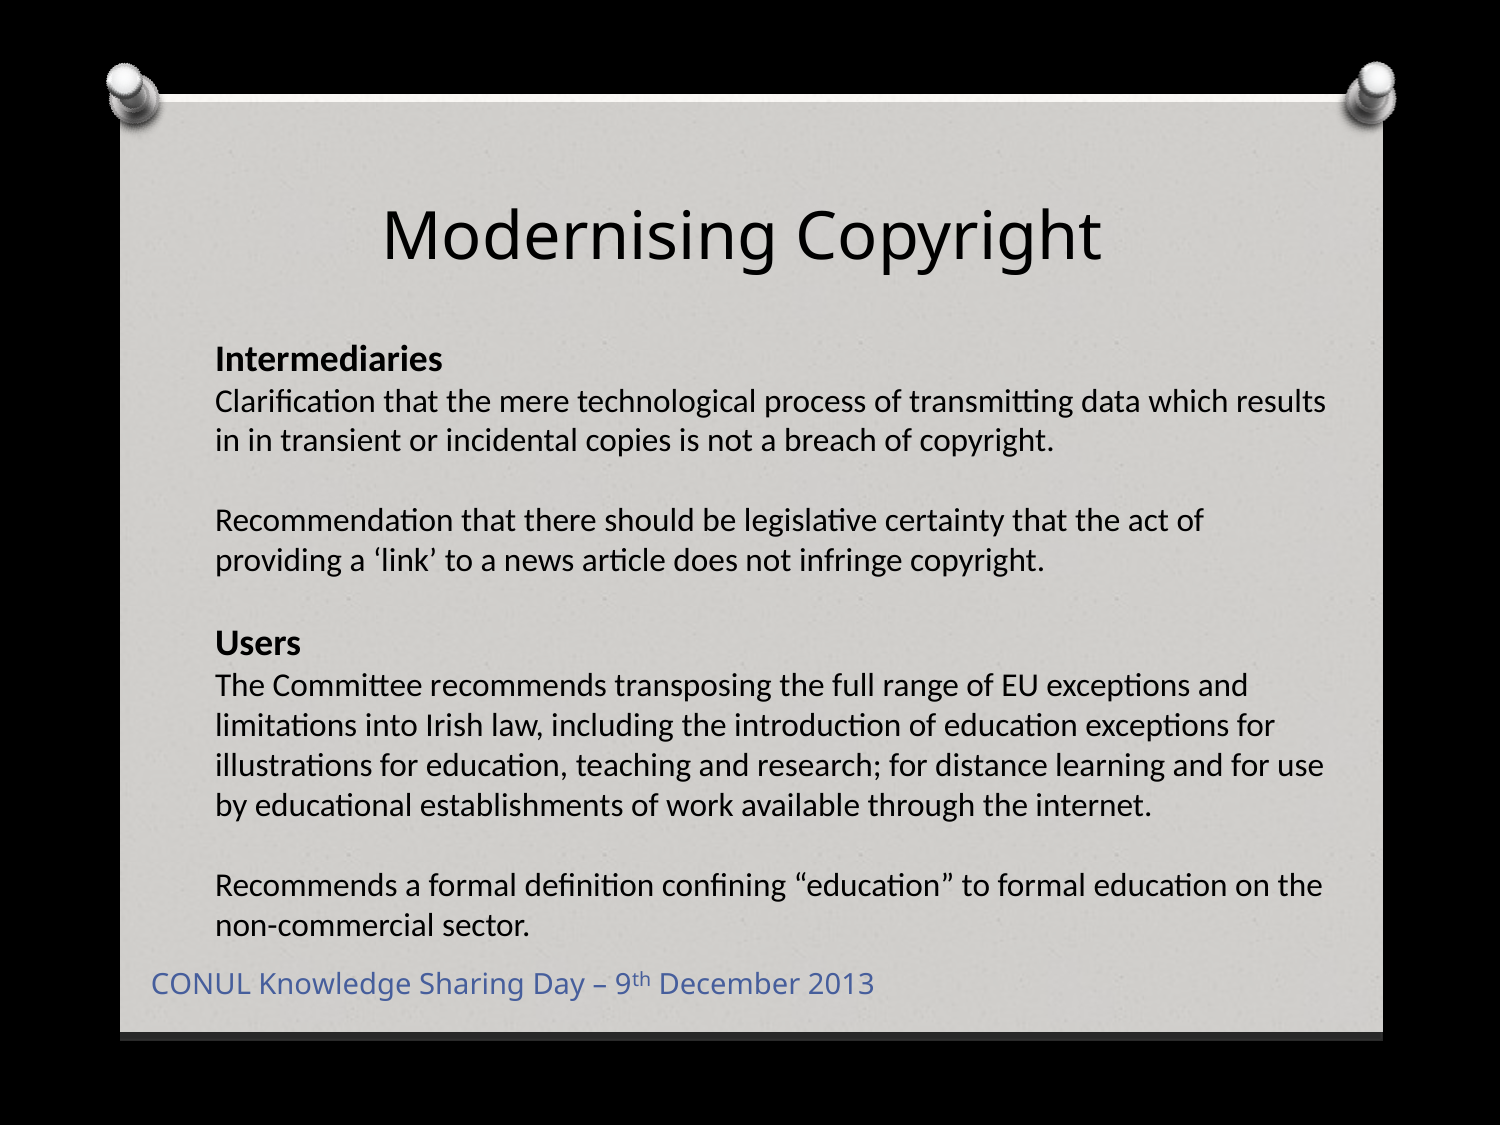

# Modernising Copyright
Intermediaries
Clarification that the mere technological process of transmitting data which results in in transient or incidental copies is not a breach of copyright.
Recommendation that there should be legislative certainty that the act of providing a ‘link’ to a news article does not infringe copyright.
Users
The Committee recommends transposing the full range of EU exceptions and limitations into Irish law, including the introduction of education exceptions for illustrations for education, teaching and research; for distance learning and for use by educational establishments of work available through the internet.
Recommends a formal definition confining “education” to formal education on the non-commercial sector.
CONUL Knowledge Sharing Day – 9th December 2013